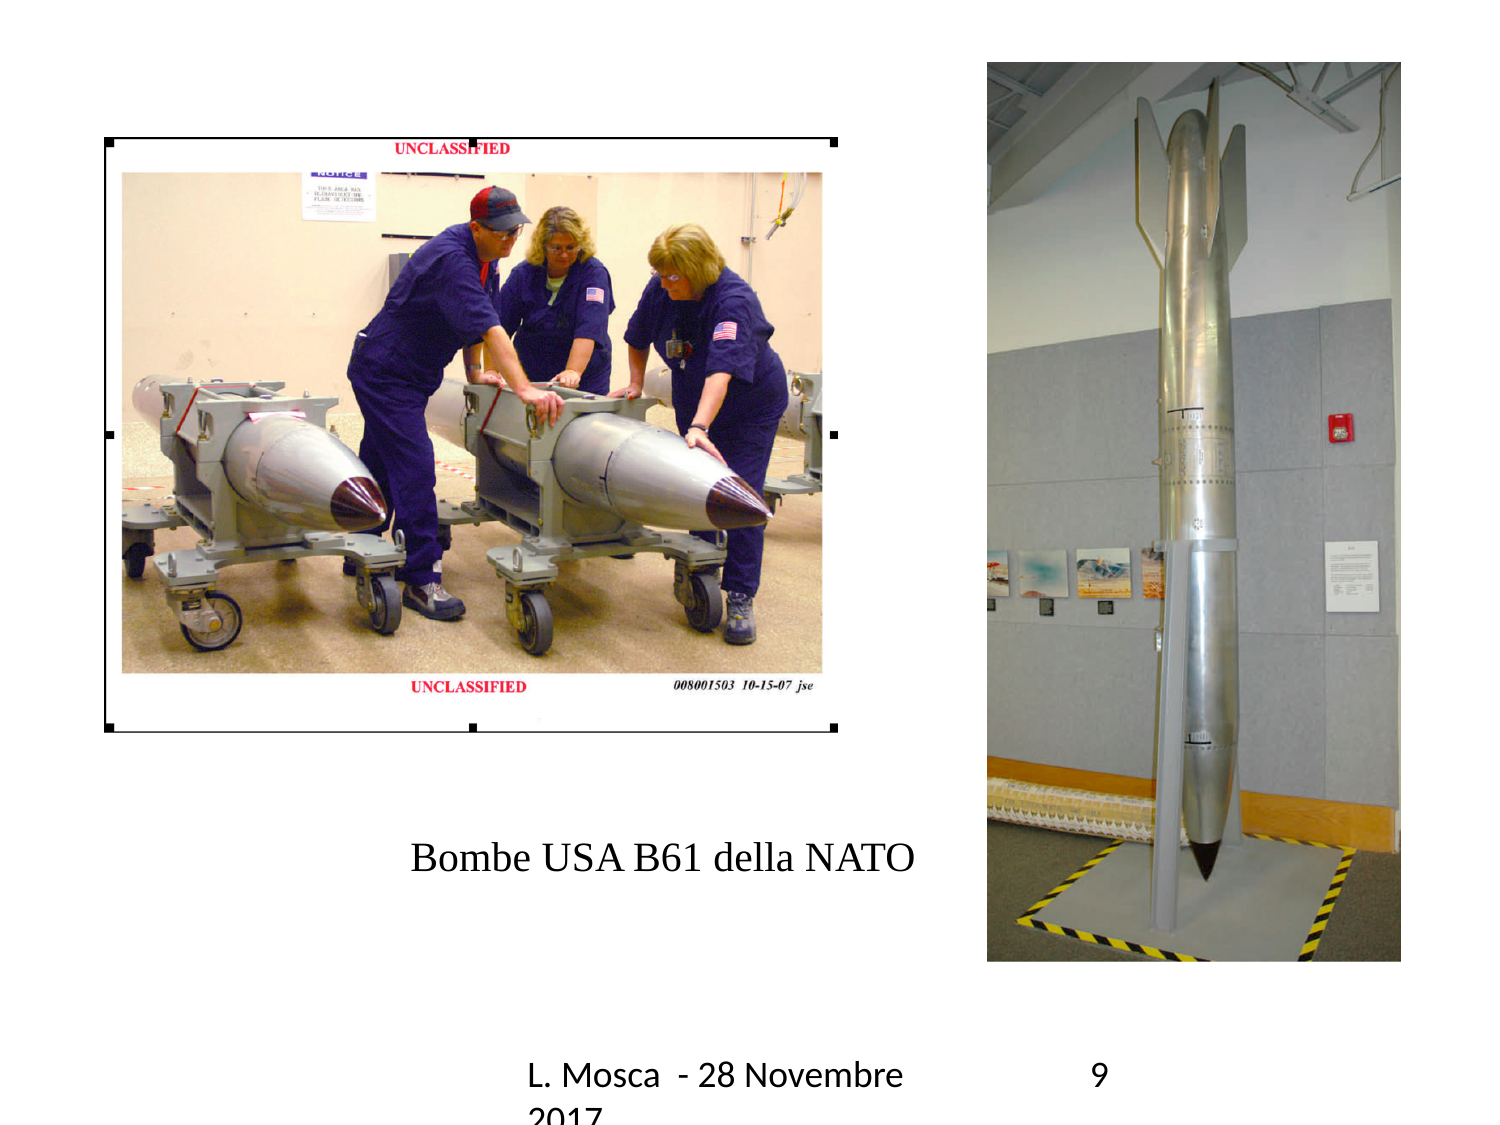

Bombe USA B61 della NATO
L. Mosca - 28 Novembre 2017